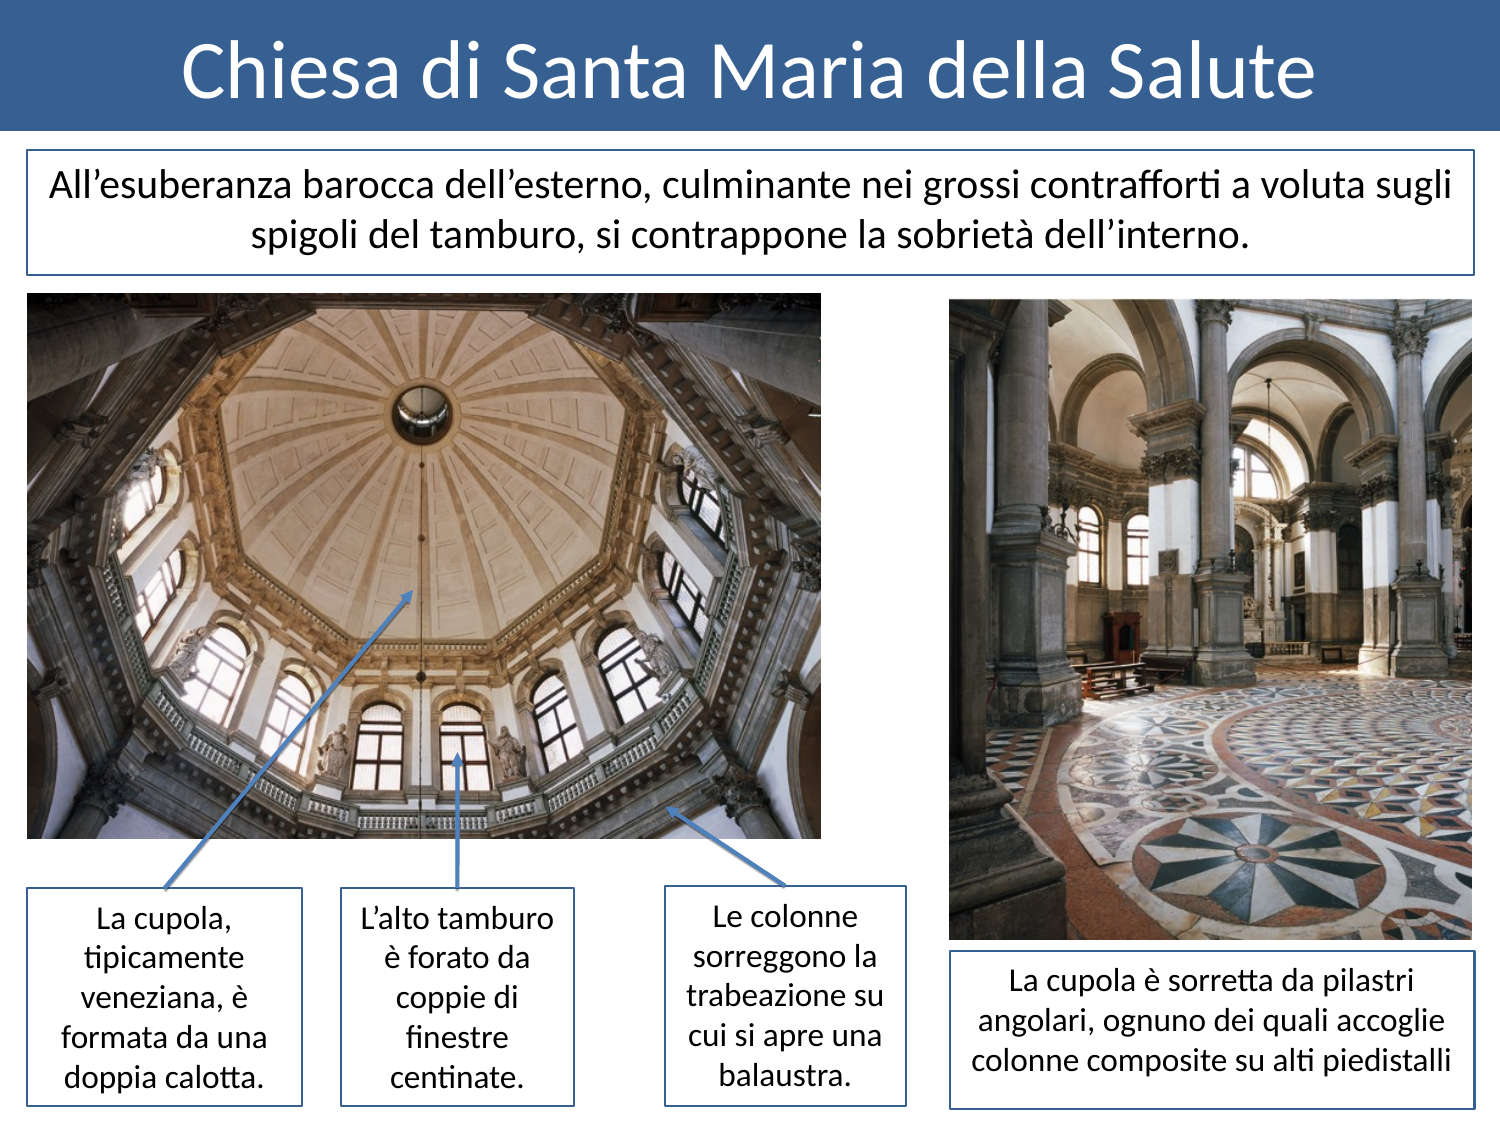

Chiesa di Santa Maria della Salute
All’esuberanza barocca dell’esterno, culminante nei grossi contrafforti a voluta sugli spigoli del tamburo, si contrappone la sobrietà dell’interno.
Le colonne sorreggono la trabeazione su cui si apre una balaustra.
La cupola, tipicamente veneziana, è formata da una doppia calotta.
L’alto tamburo è forato da coppie di finestre centinate.
La cupola è sorretta da pilastri angolari, ognuno dei quali accoglie colonne composite su alti piedistalli